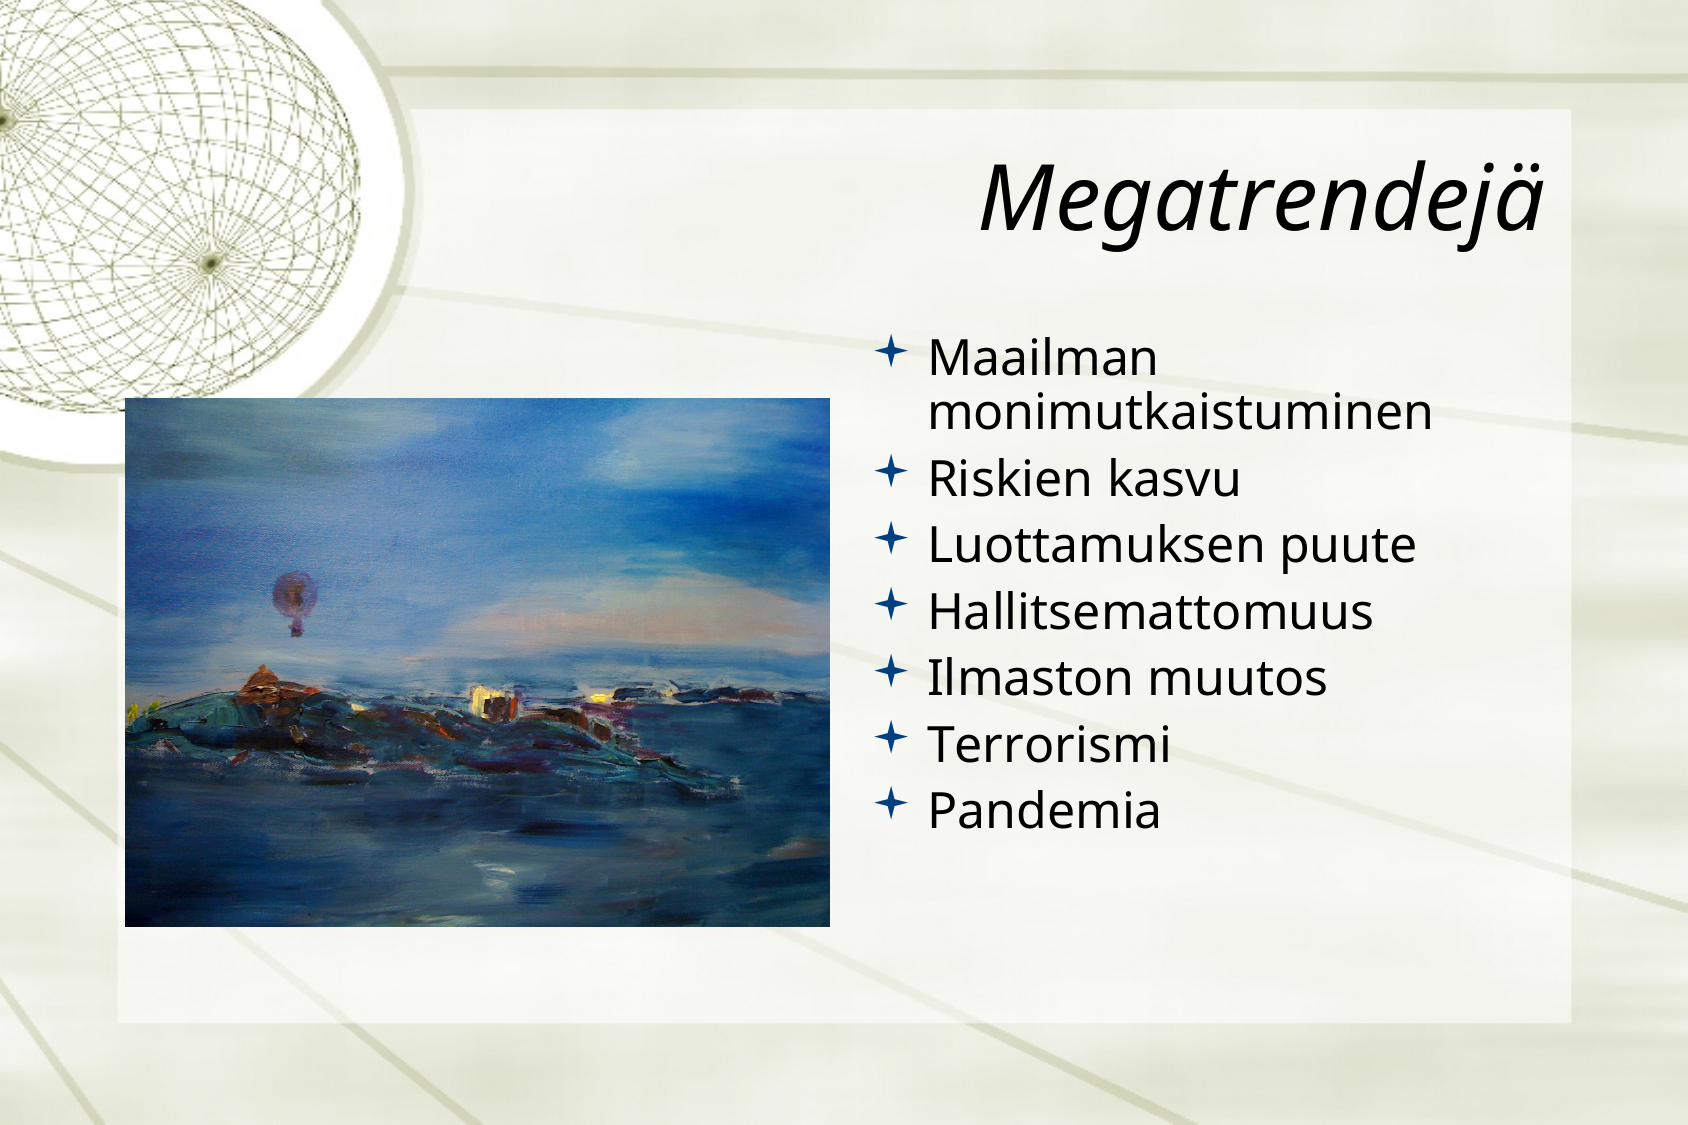

# Megatrendejä
Maailman monimutkaistuminen
Riskien kasvu
Luottamuksen puute
Hallitsemattomuus
Ilmaston muutos
Terrorismi
Pandemia